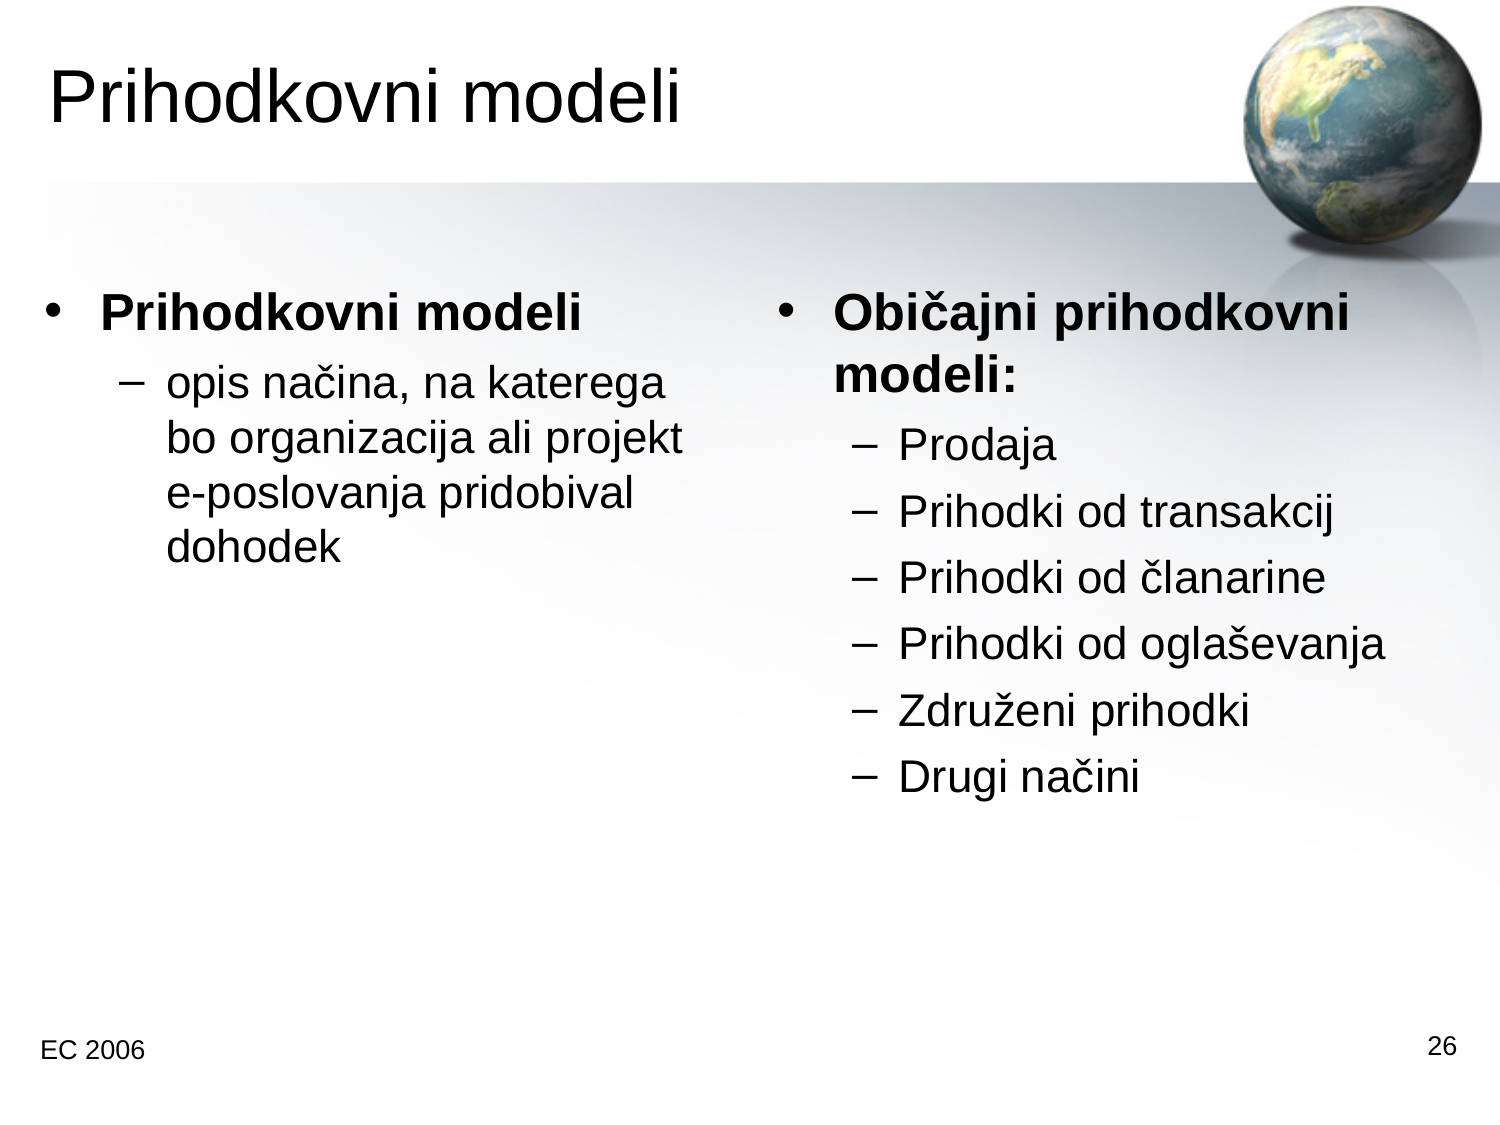

# Prihodkovni modeli
Prihodkovni modeli
opis načina, na katerega bo organizacija ali projekt e-poslovanja pridobival dohodek
Običajni prihodkovni modeli:
Prodaja
Prihodki od transakcij
Prihodki od članarine
Prihodki od oglaševanja
Združeni prihodki
Drugi načini
EC 2006